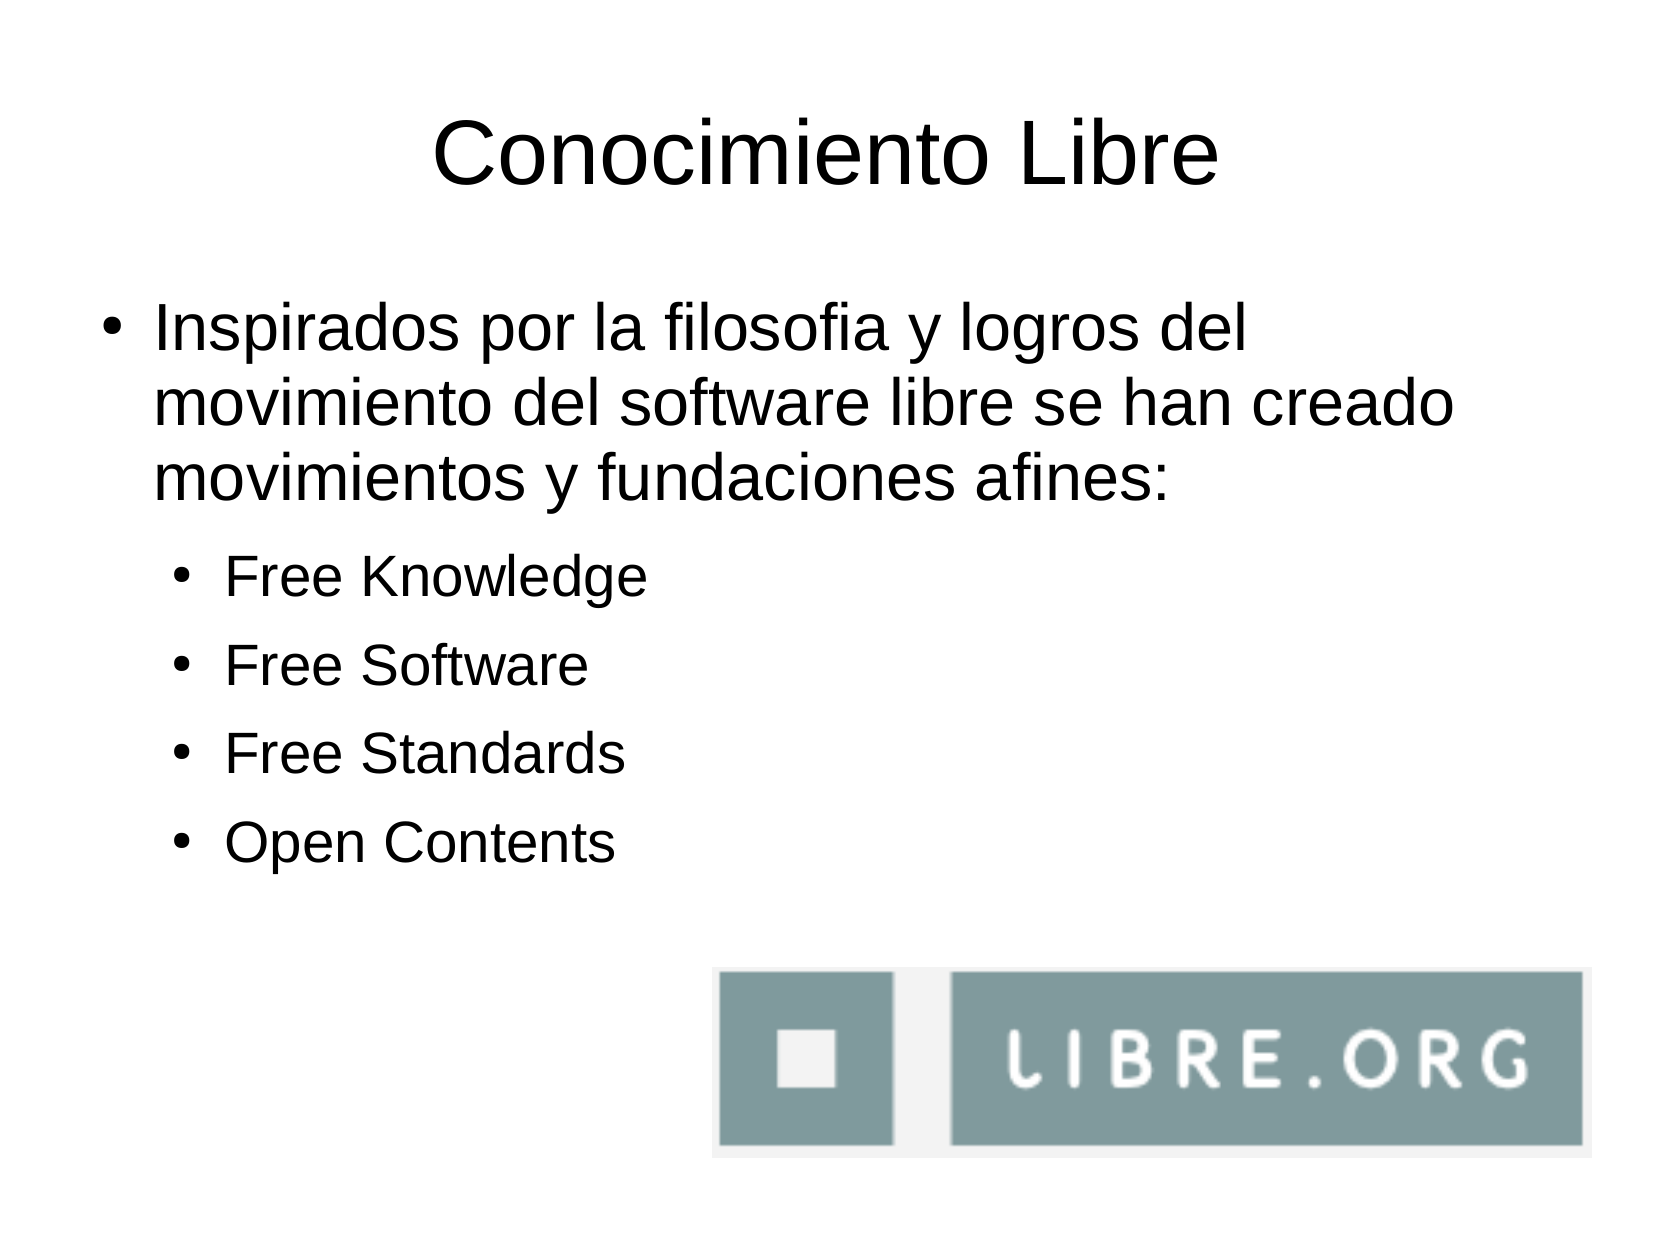

# Conocimiento Libre
Inspirados por la filosofia y logros del movimiento del software libre se han creado movimientos y fundaciones afines:
Free Knowledge
Free Software
Free Standards
Open Contents